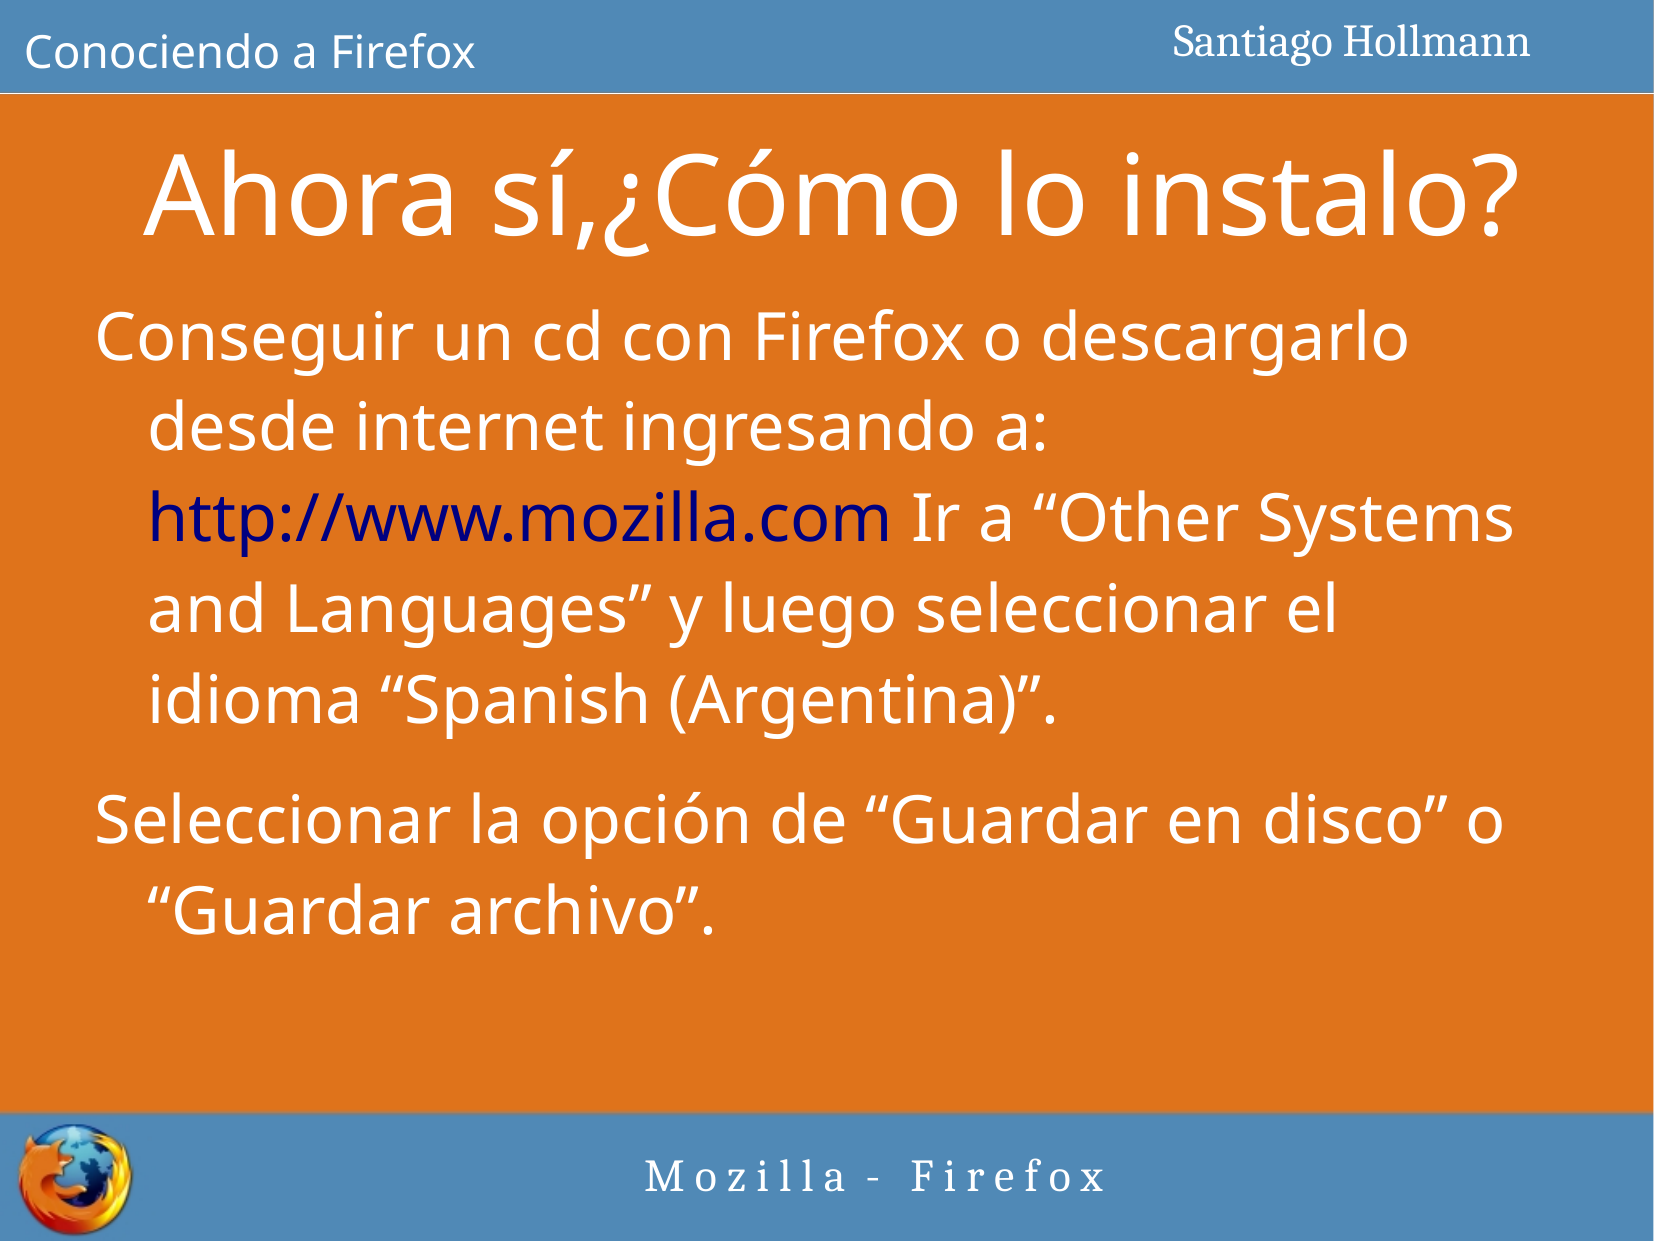

Santiago Hollmann
Conociendo a Firefox
# Ahora sí,¿Cómo lo instalo?
Conseguir un cd con Firefox o descargarlo desde internet ingresando a: http://www.mozilla.com Ir a “Other Systems and Languages” y luego seleccionar el idioma “Spanish (Argentina)”.
Seleccionar la opción de “Guardar en disco” o “Guardar archivo”.
M o z i l l a - F i r e f o x